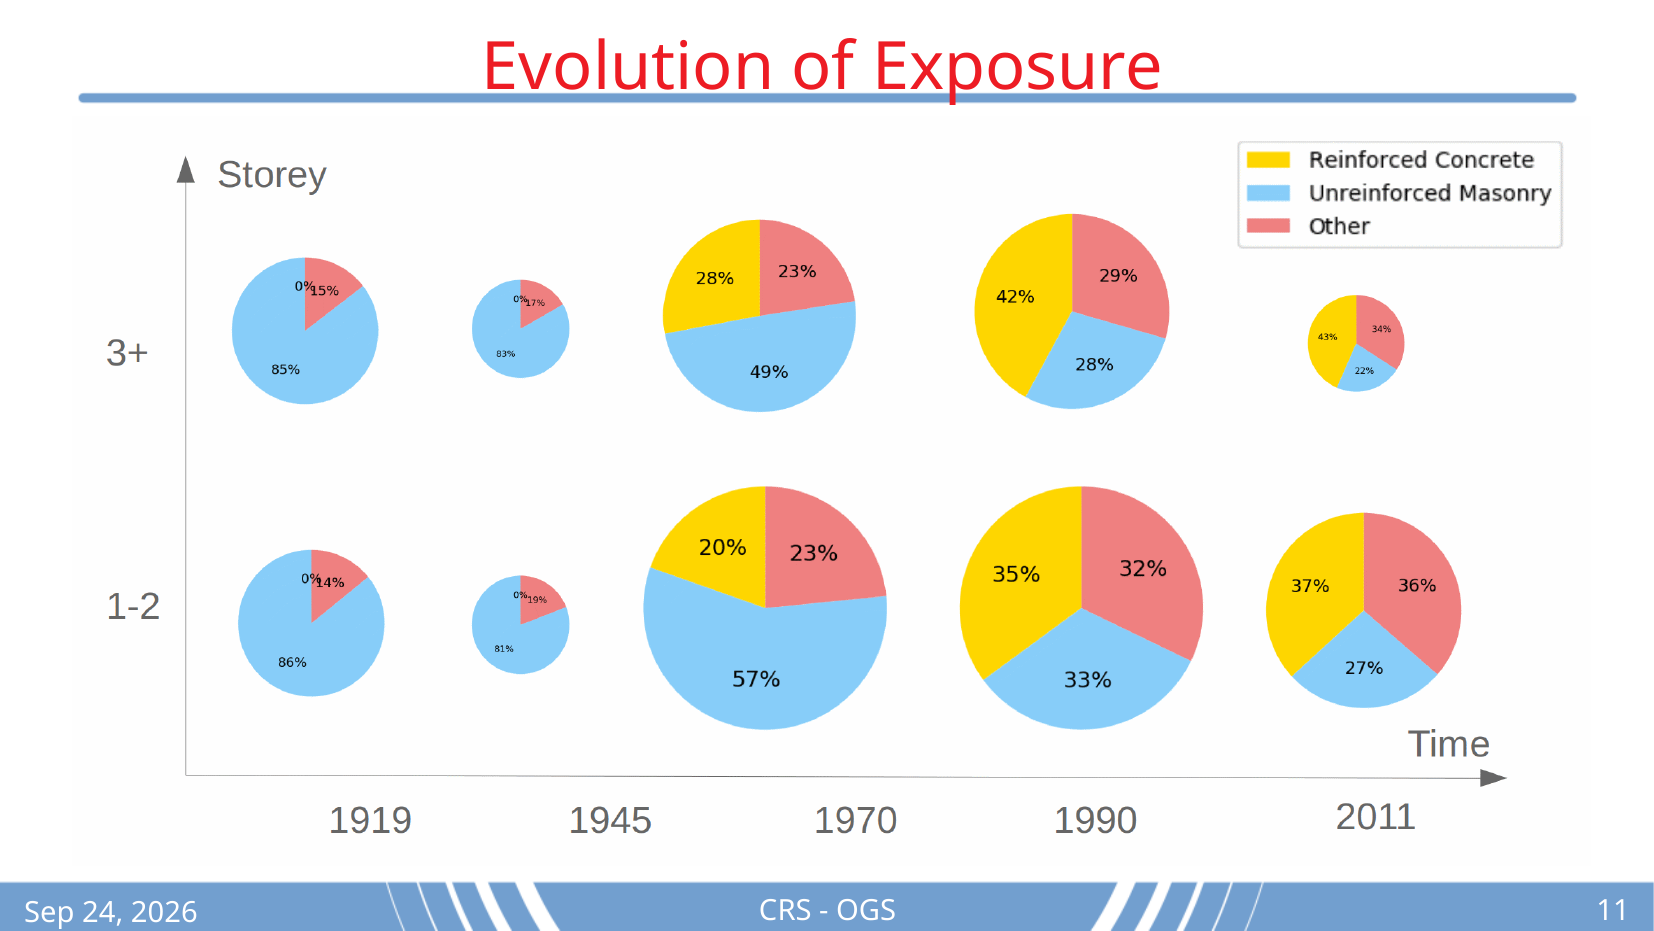

# Evolution of Exposure
CRS - OGS
11